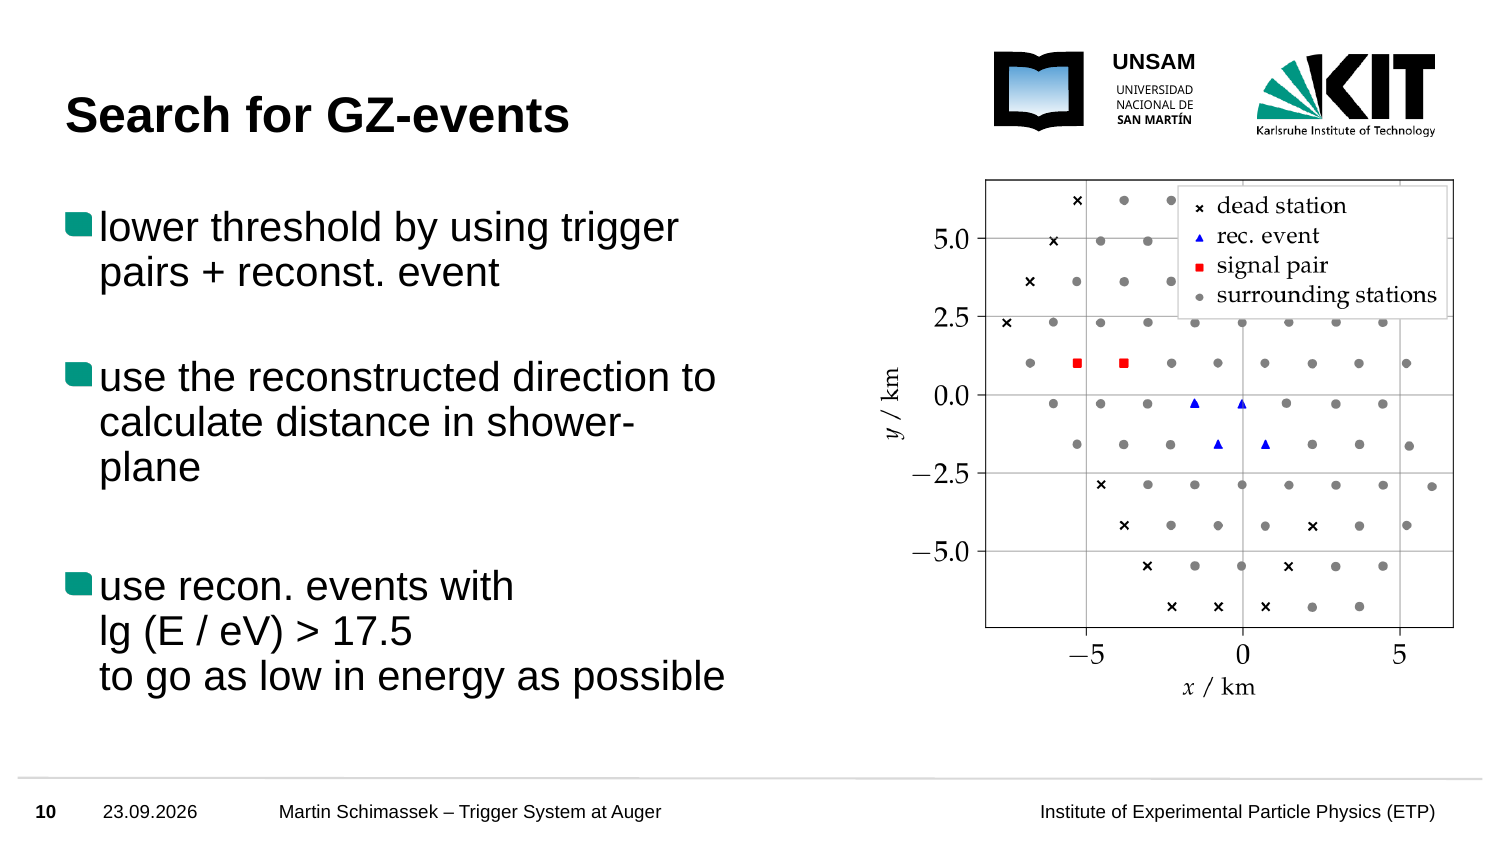

# Search for GZ-events
lower threshold by using trigger pairs + reconst. event
use the reconstructed direction to calculate distance in shower-plane
use recon. events with
lg (E / eV) > 17.5
to go as low in energy as possible